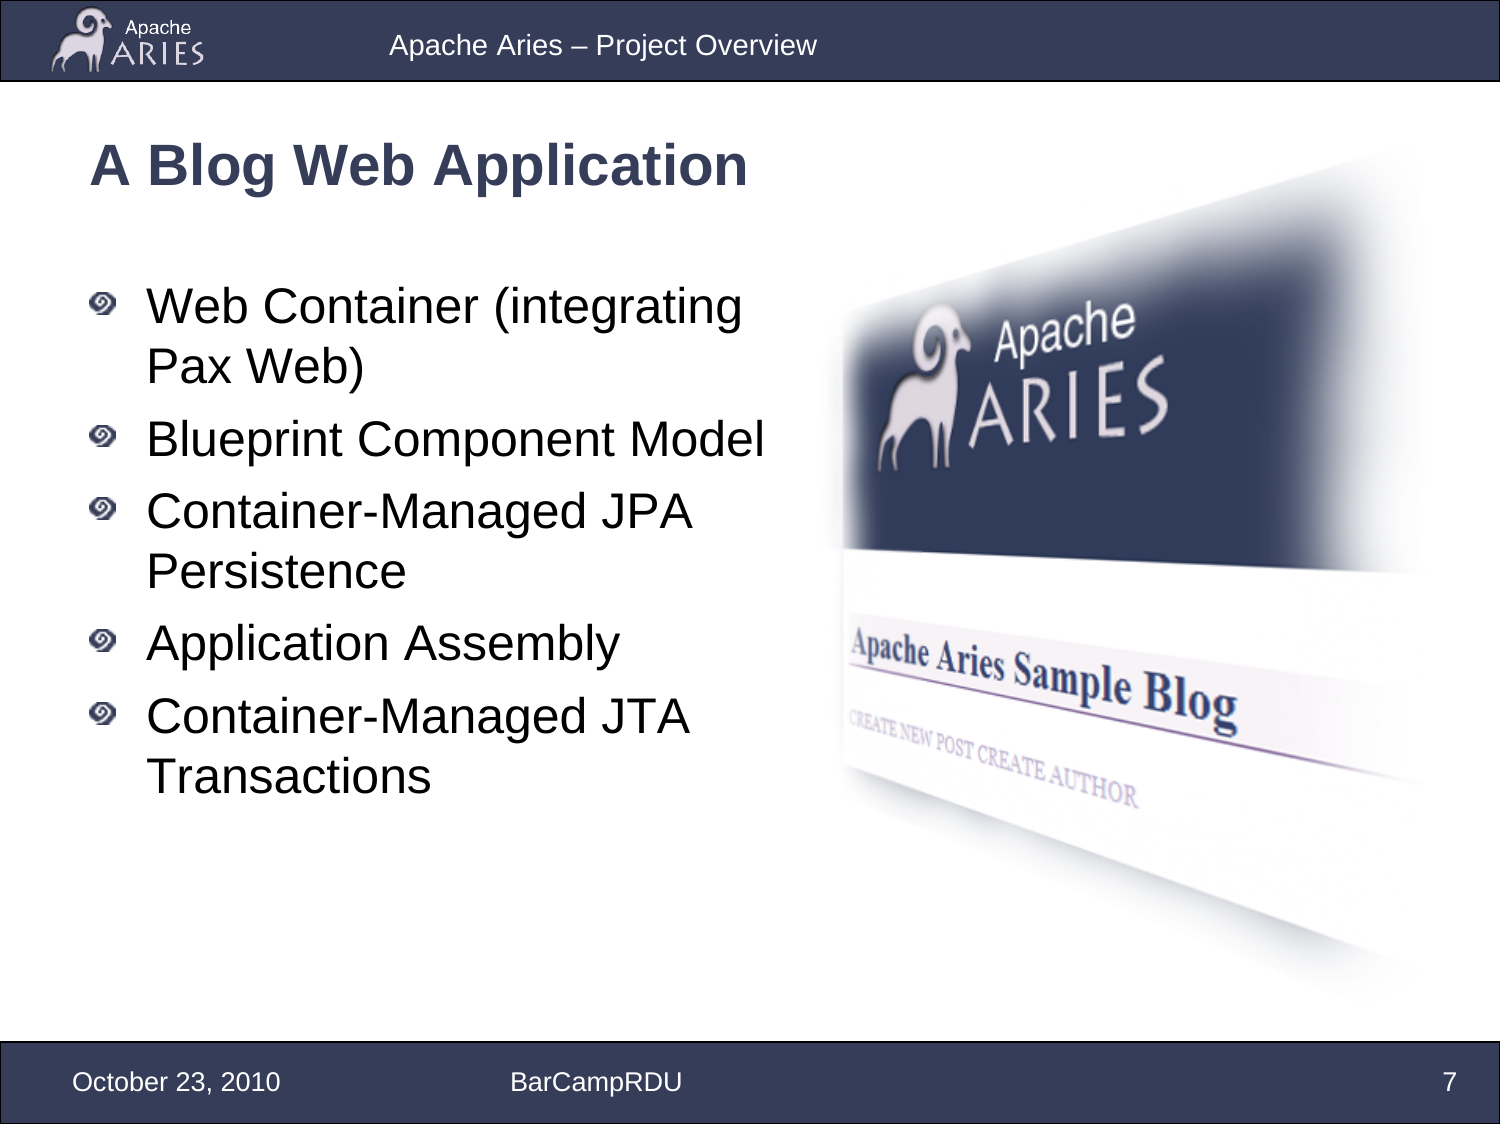

# A Blog Web Application
Web Container (integrating Pax Web)
Blueprint Component Model
Container-Managed JPA Persistence
Application Assembly
Container-Managed JTA Transactions
October 23, 2010
BarCampRDU
7